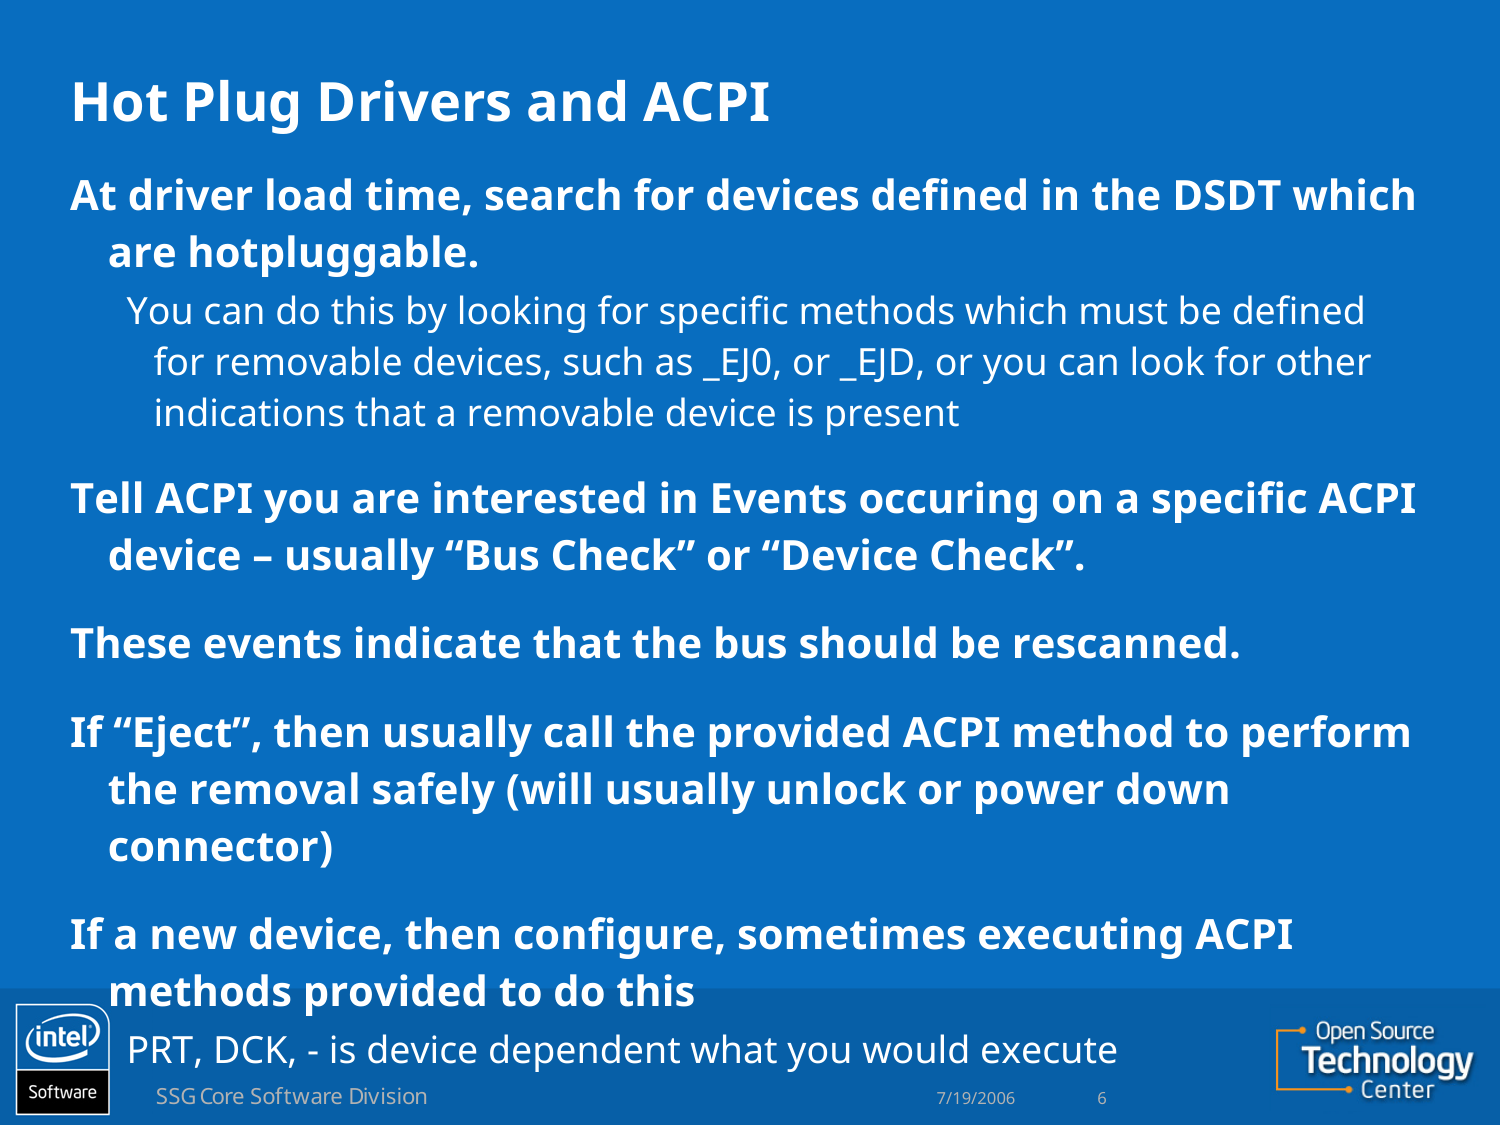

# Hot Plug Drivers and ACPI
At driver load time, search for devices defined in the DSDT which are hotpluggable.
You can do this by looking for specific methods which must be defined for removable devices, such as _EJ0, or _EJD, or you can look for other indications that a removable device is present
Tell ACPI you are interested in Events occuring on a specific ACPI device – usually “Bus Check” or “Device Check”.
These events indicate that the bus should be rescanned.
If “Eject”, then usually call the provided ACPI method to perform the removal safely (will usually unlock or power down connector)
If a new device, then configure, sometimes executing ACPI methods provided to do this
PRT, DCK, - is device dependent what you would execute